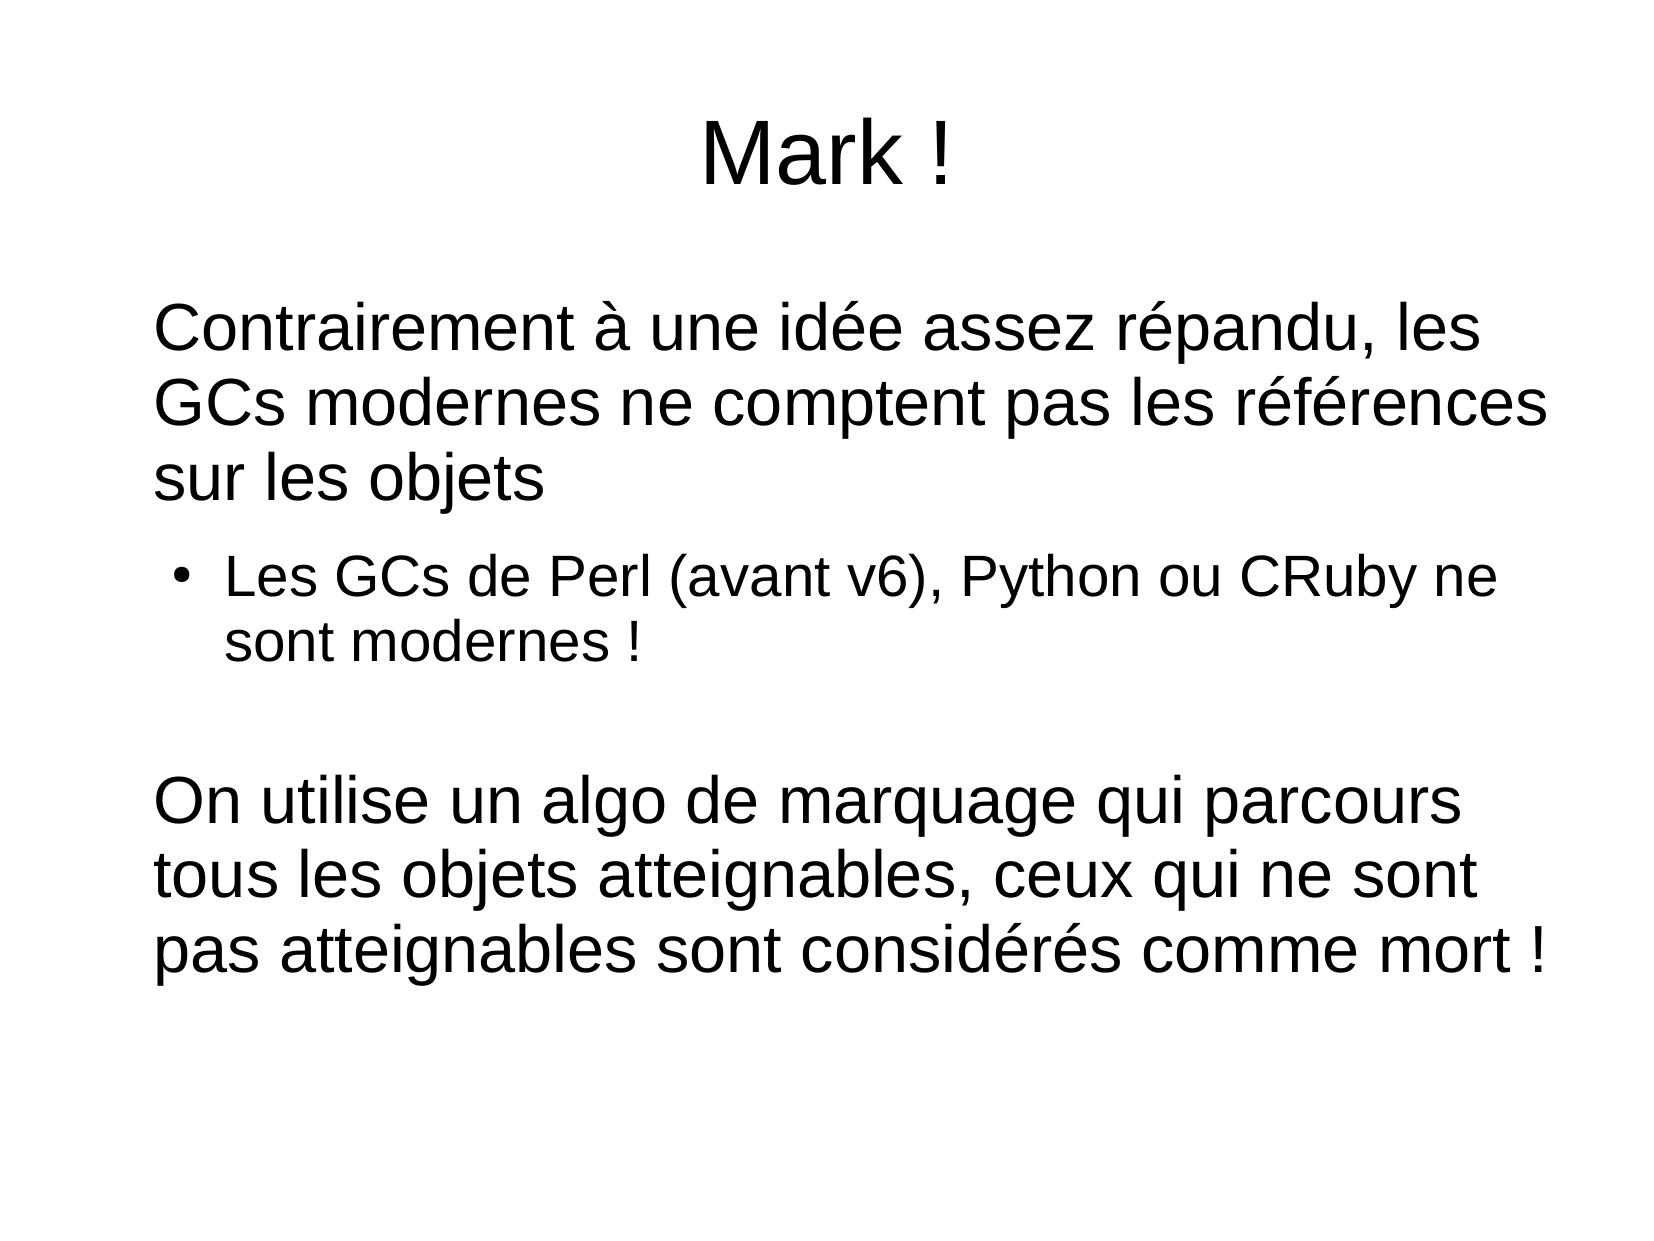

# Mark !
Contrairement à une idée assez répandu, les GCs modernes ne comptent pas les références sur les objets
Les GCs de Perl (avant v6), Python ou CRuby ne sont modernes !
On utilise un algo de marquage qui parcours tous les objets atteignables, ceux qui ne sont pas atteignables sont considérés comme mort !